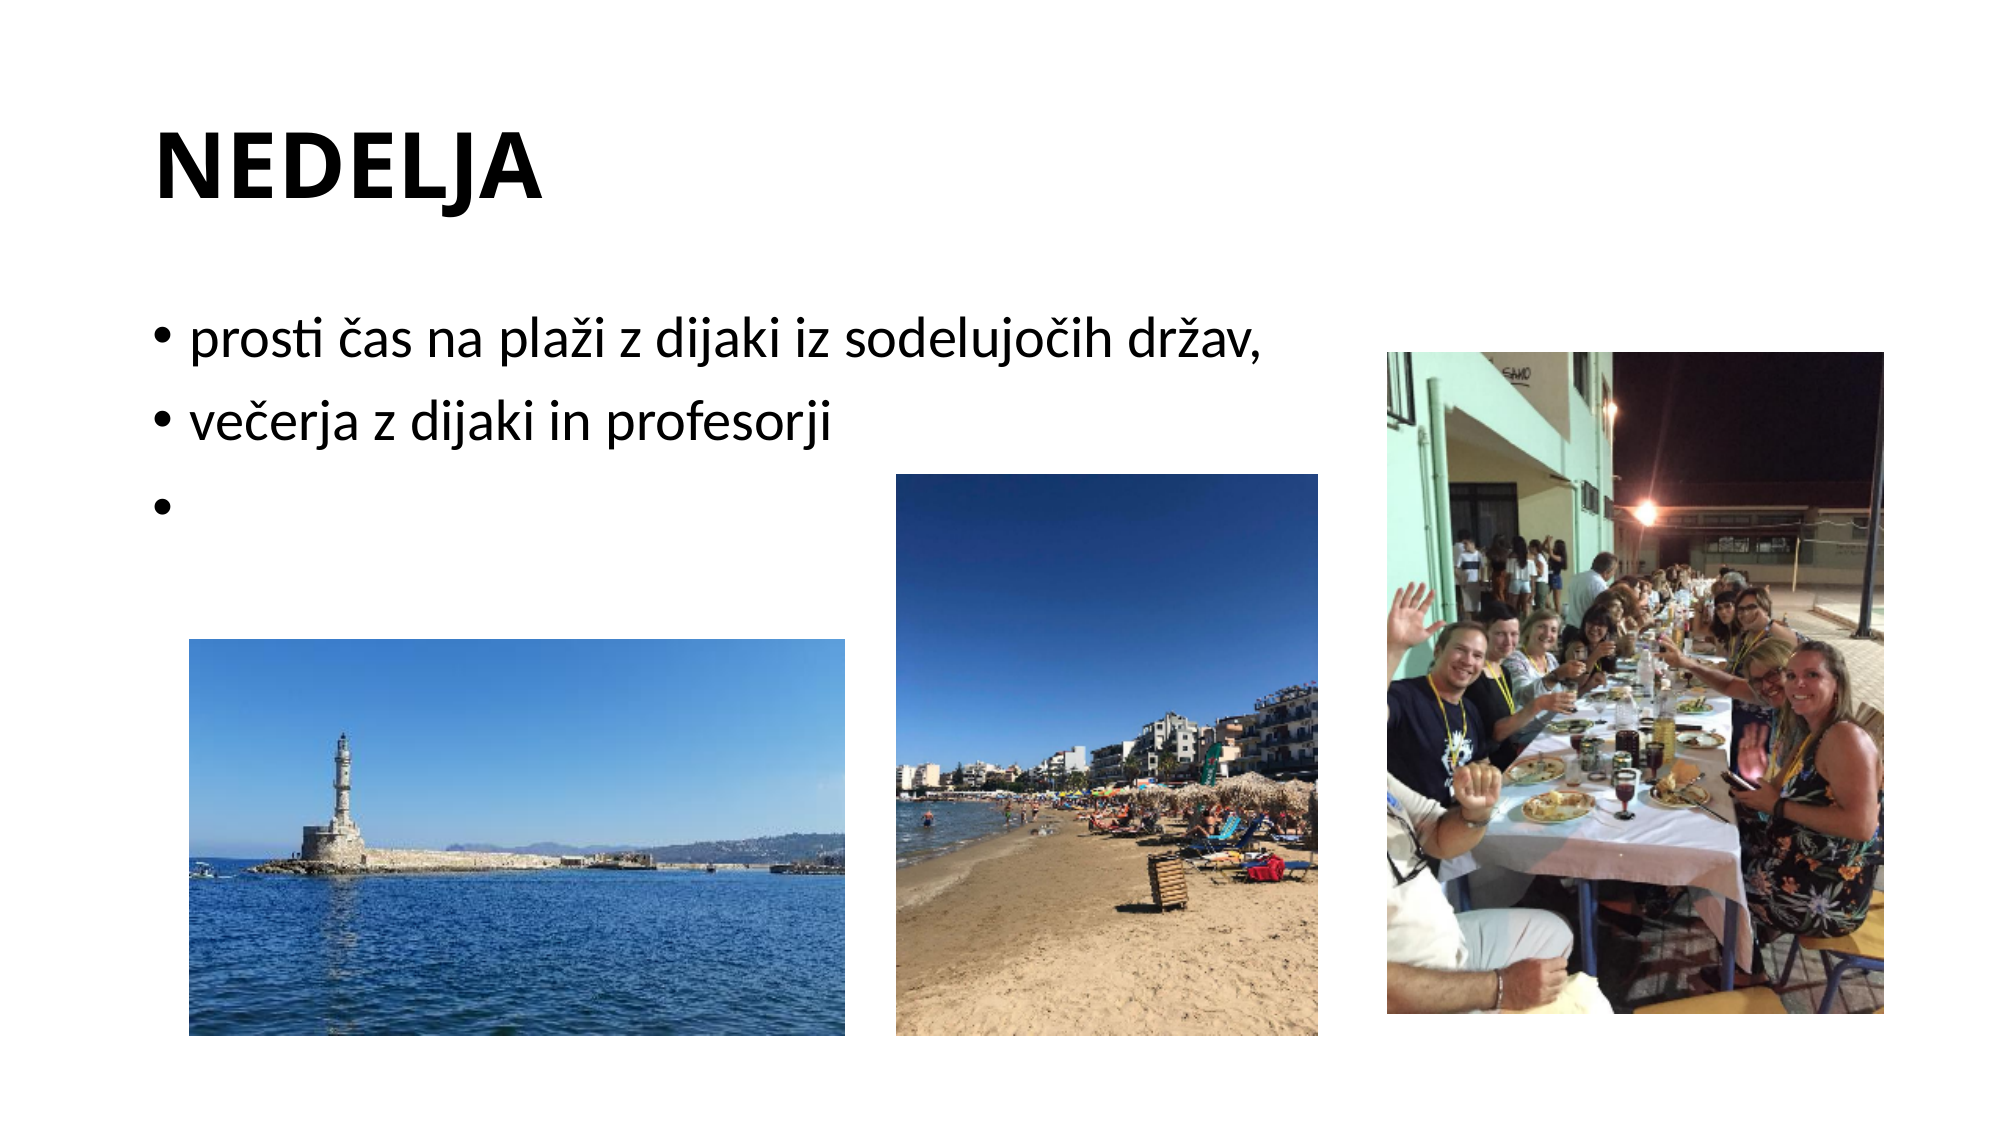

# NEDELJA
prosti čas na plaži z dijaki iz sodelujočih držav,
večerja z dijaki in profesorji